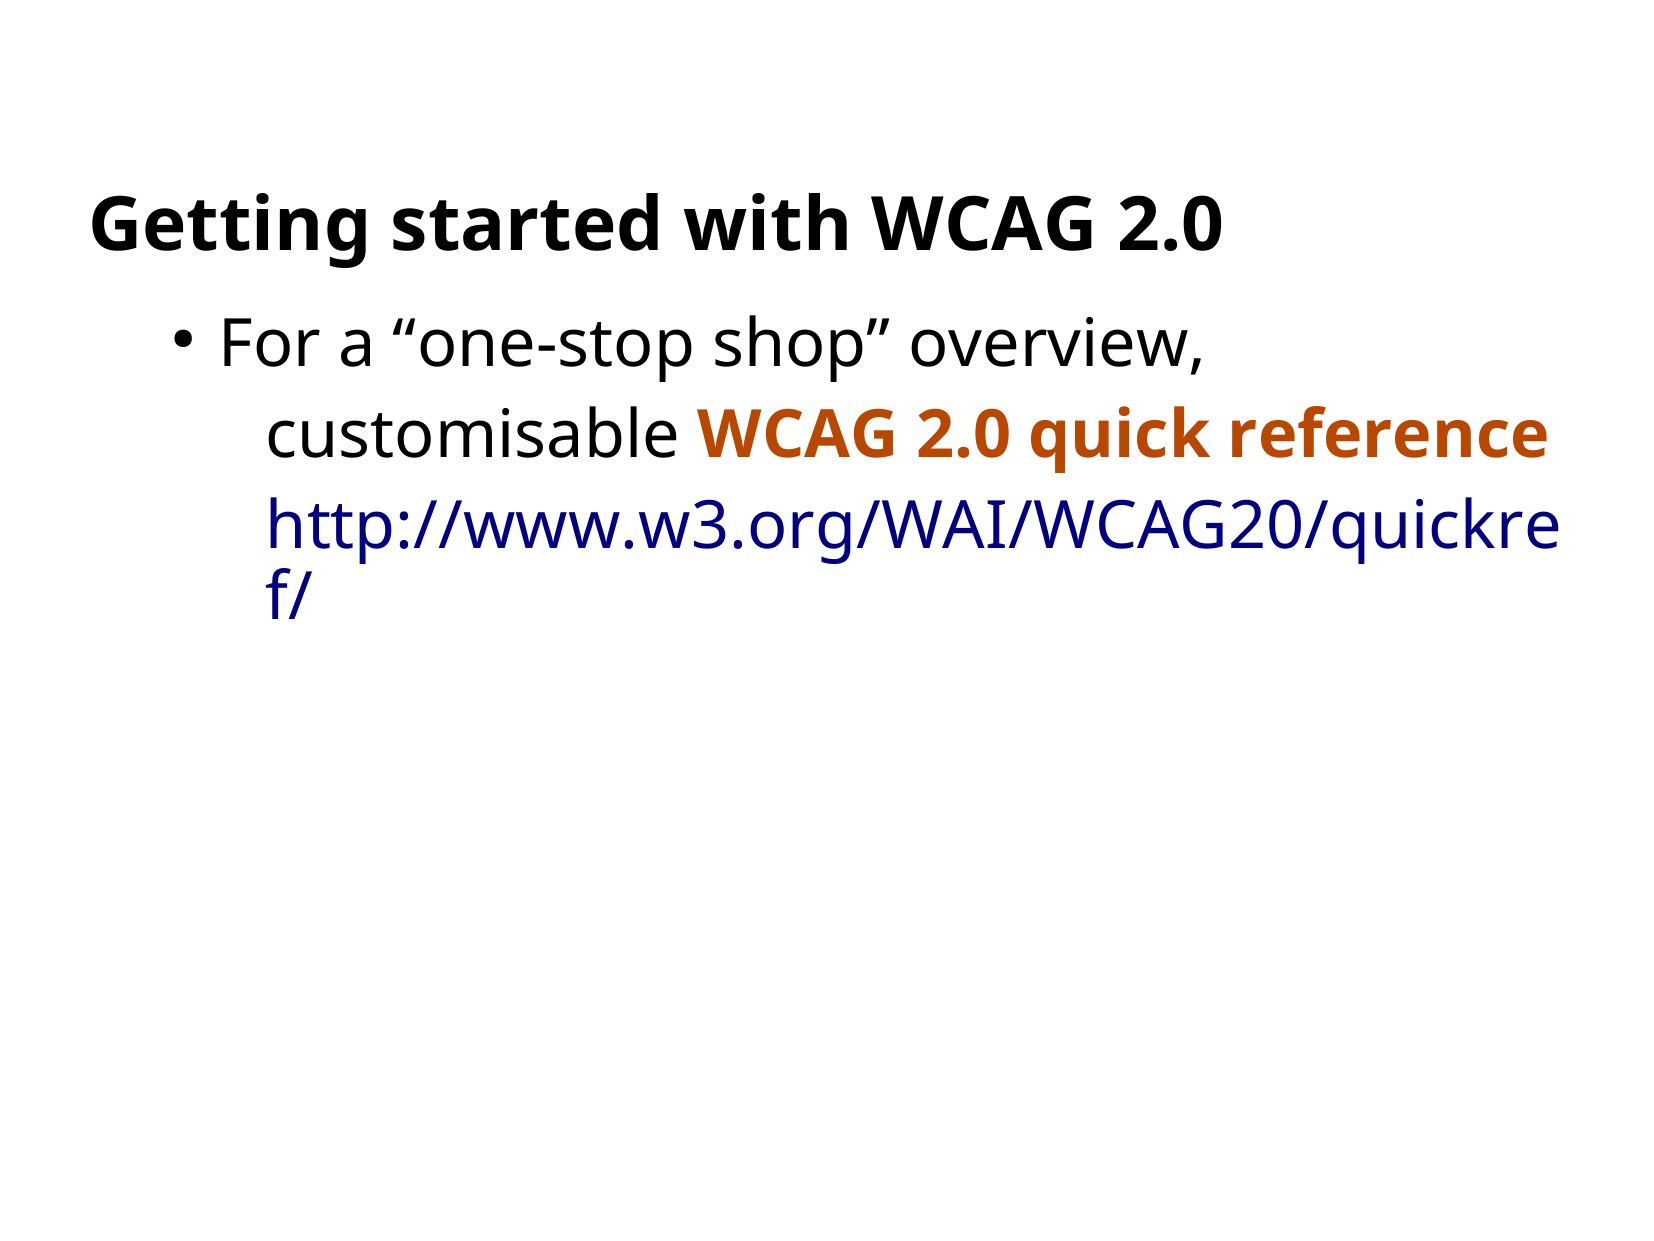

# Getting started with WCAG 2.0
For a “one-stop shop” overview, customisable WCAG 2.0 quick reference http://www.w3.org/WAI/WCAG20/quickref/